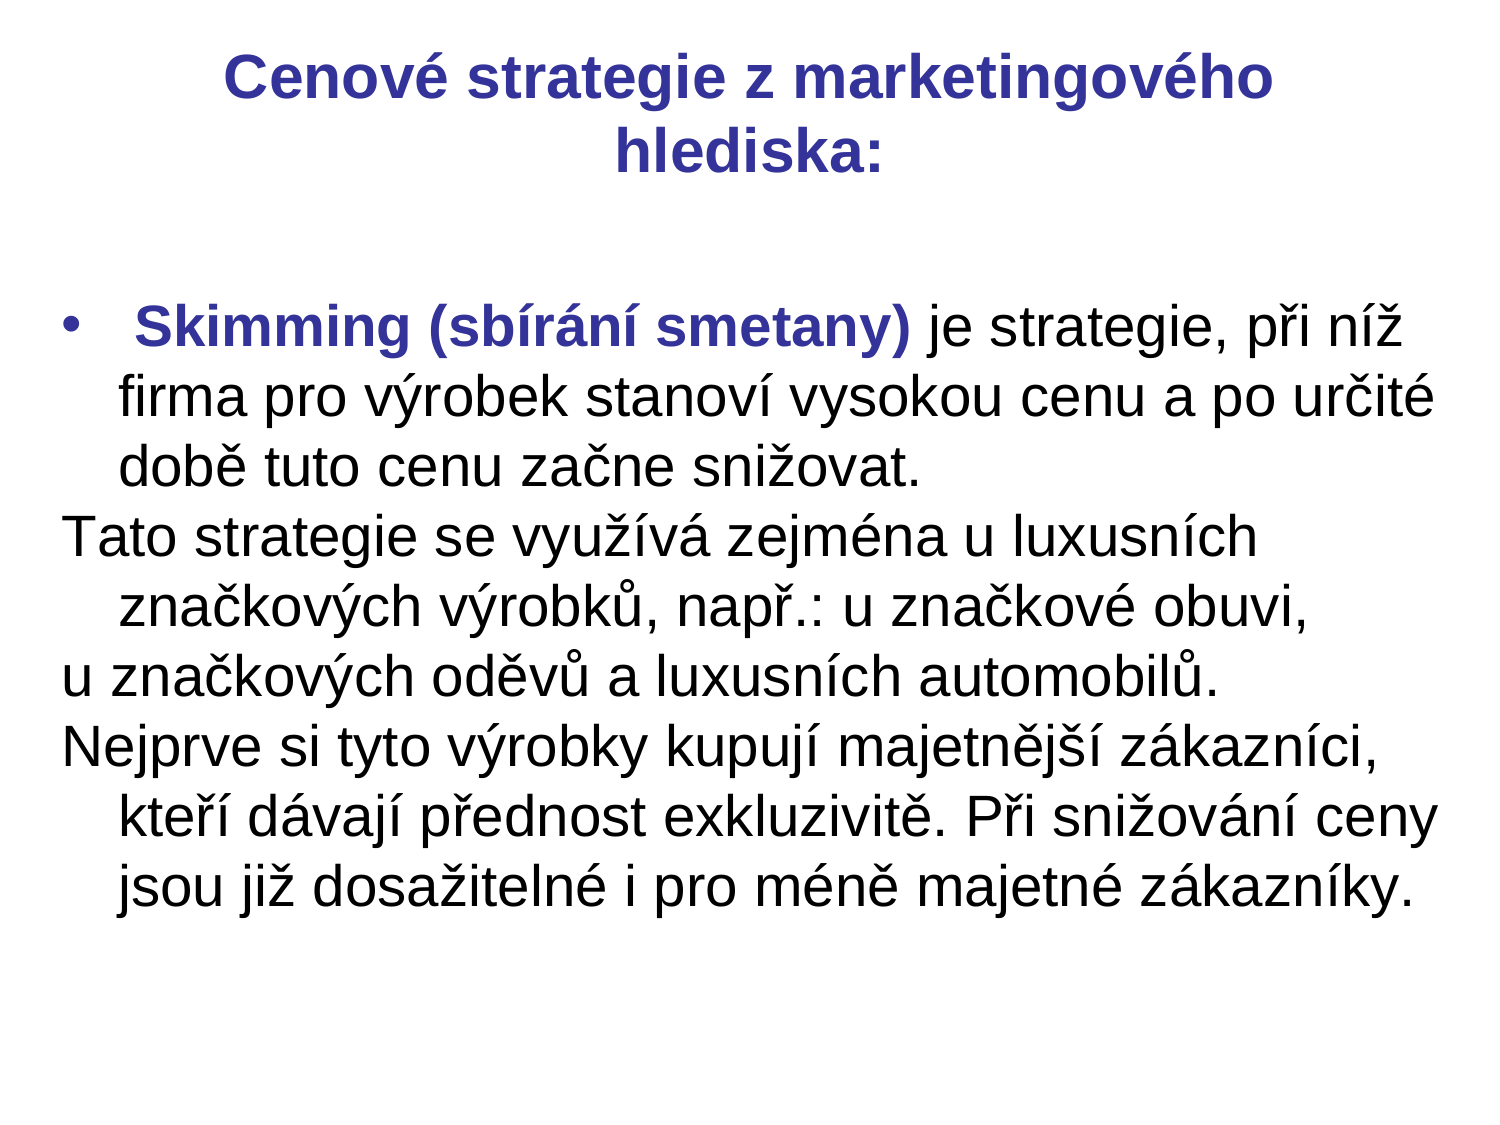

Cenové strategie z marketingového hlediska:
# Skimming (sbírání smetany) je strategie, při níž firma pro výrobek stanoví vysokou cenu a po určité době tuto cenu začne snižovat.
Tato strategie se využívá zejména u luxusních značkových výrobků, např.: u značkové obuvi,
u značkových oděvů a luxusních automobilů.
Nejprve si tyto výrobky kupují majetnější zákazníci, kteří dávají přednost exkluzivitě. Při snižování ceny jsou již dosažitelné i pro méně majetné zákazníky.